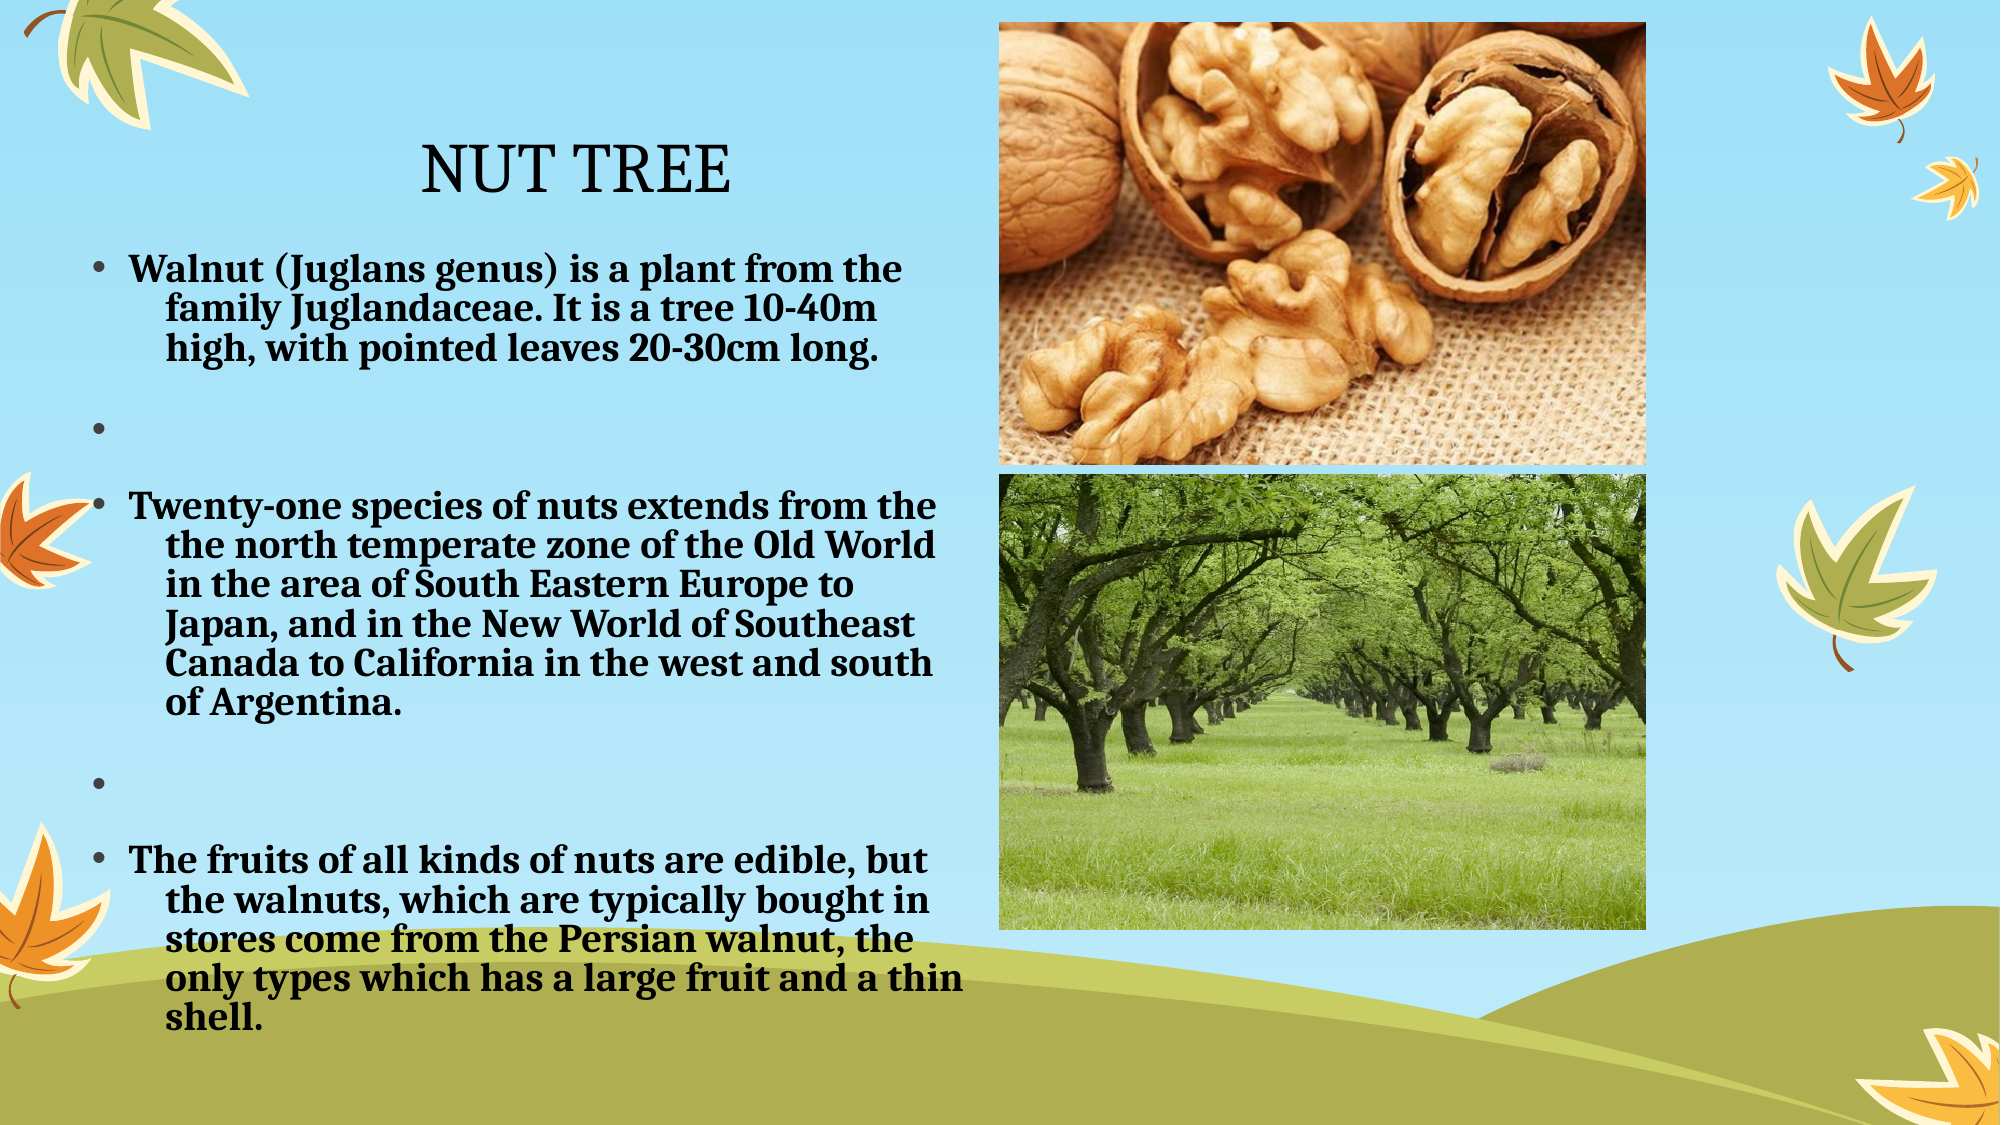

# NUT TREE
Walnut (Juglans genus) is a plant from the family Juglandaceae. It is a tree 10-40m high, with pointed leaves 20-30cm long.
Twenty-one species of nuts extends from the the north temperate zone of the Old World in the area of South Eastern Europe to Japan, and in the New World of Southeast Canada to California in the west and south of Argentina.
The fruits of all kinds of nuts are edible, but the walnuts, which are typically bought in stores come from the Persian walnut, the only types which has a large fruit and a thin shell.